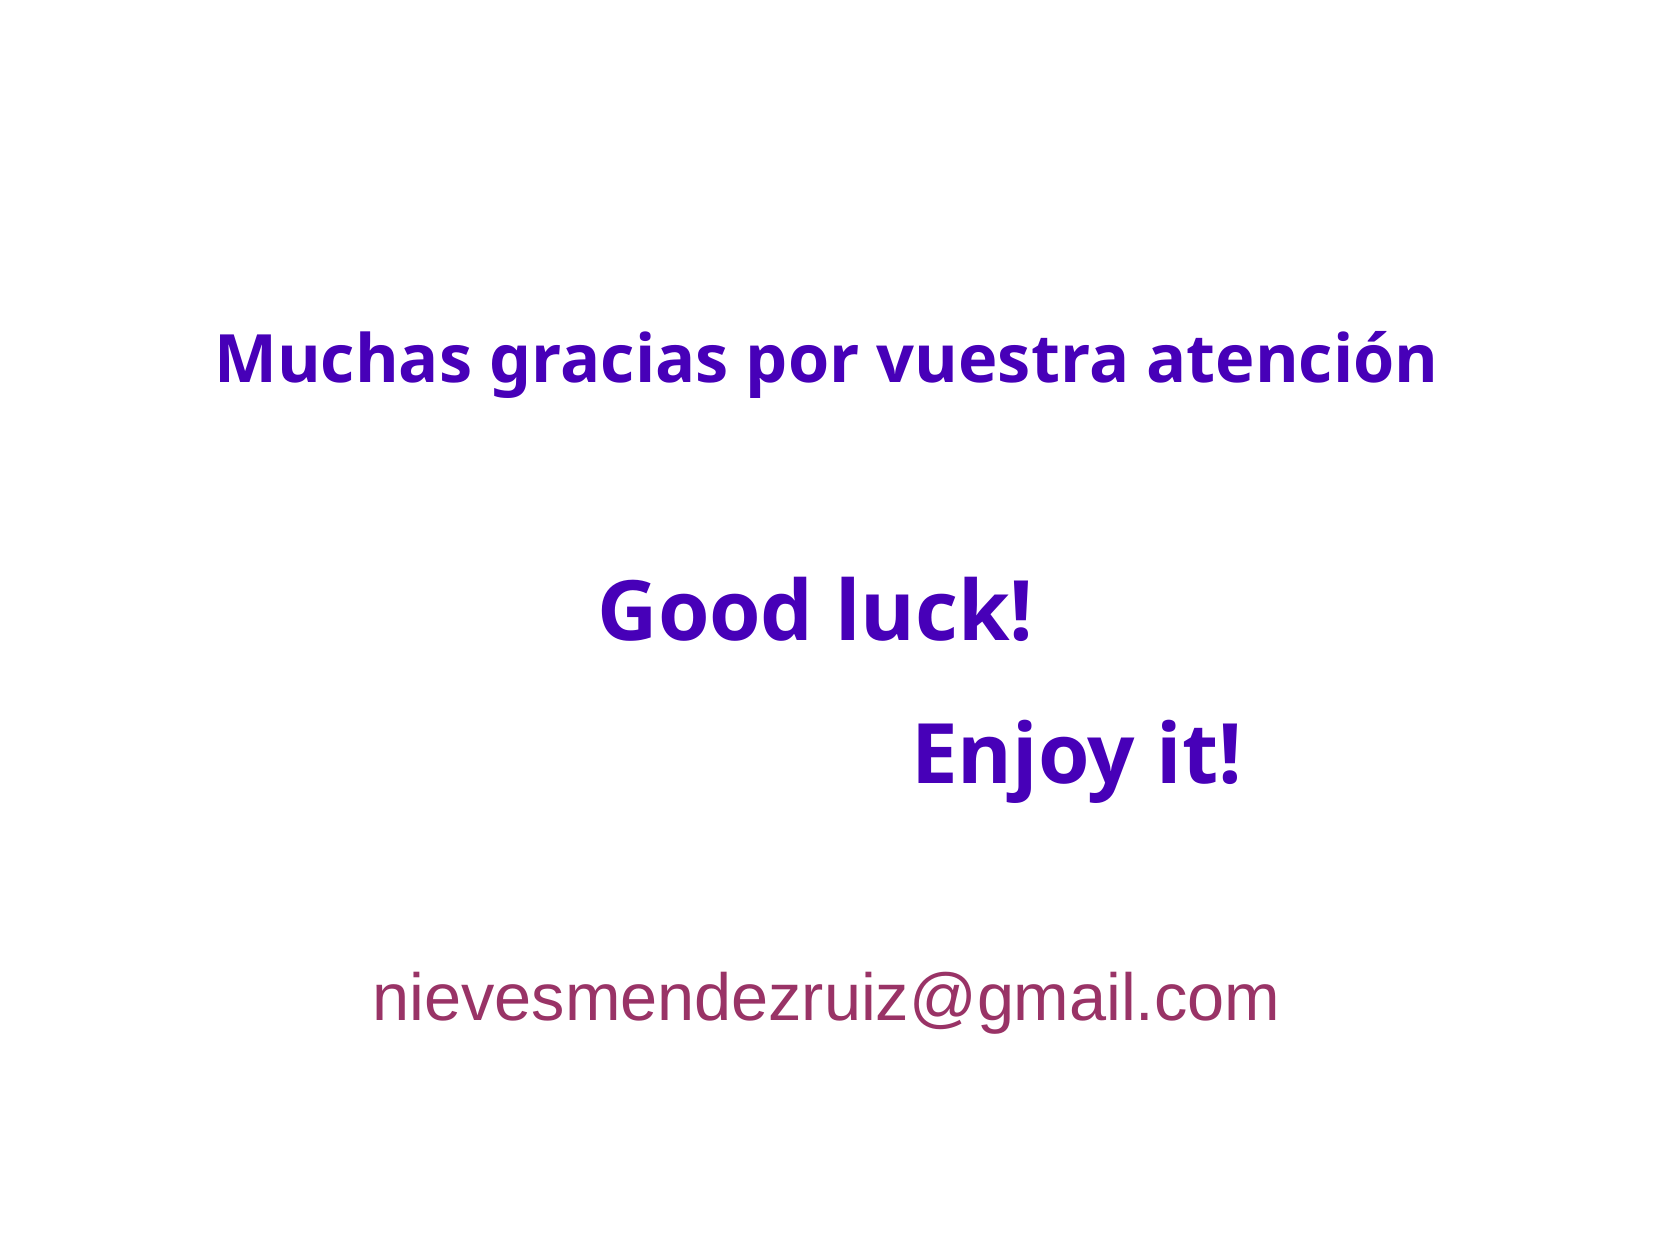

# Muchas gracias por vuestra atención
Good luck!
 Enjoy it!
nievesmendezruiz@gmail.com